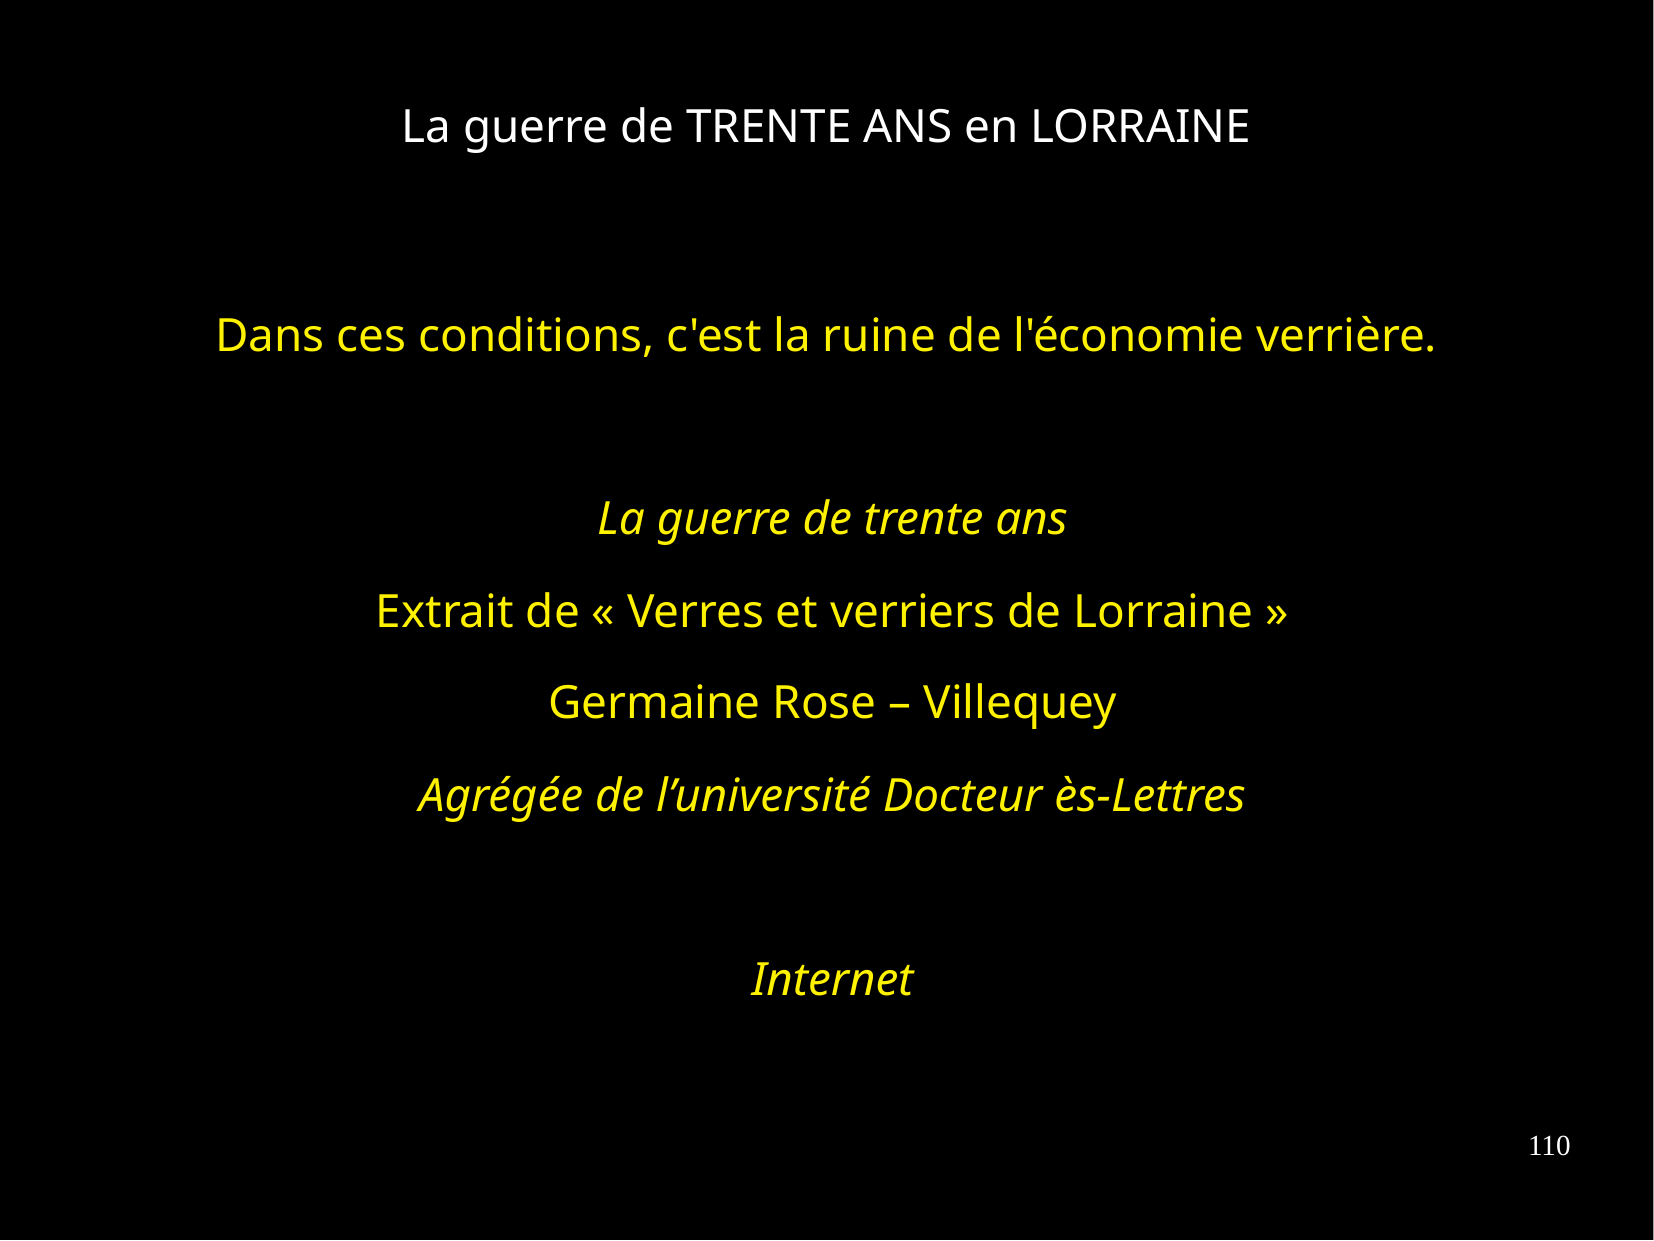

Dans ces conditions, c'est la ruine de l'économie verrière.
La guerre de trente ans
Extrait de « Verres et verriers de Lorraine »
Germaine Rose – Villequey
Agrégée de l’université Docteur ès-Lettres
Internet
# La guerre de TRENTE ANS en LORRAINE
110